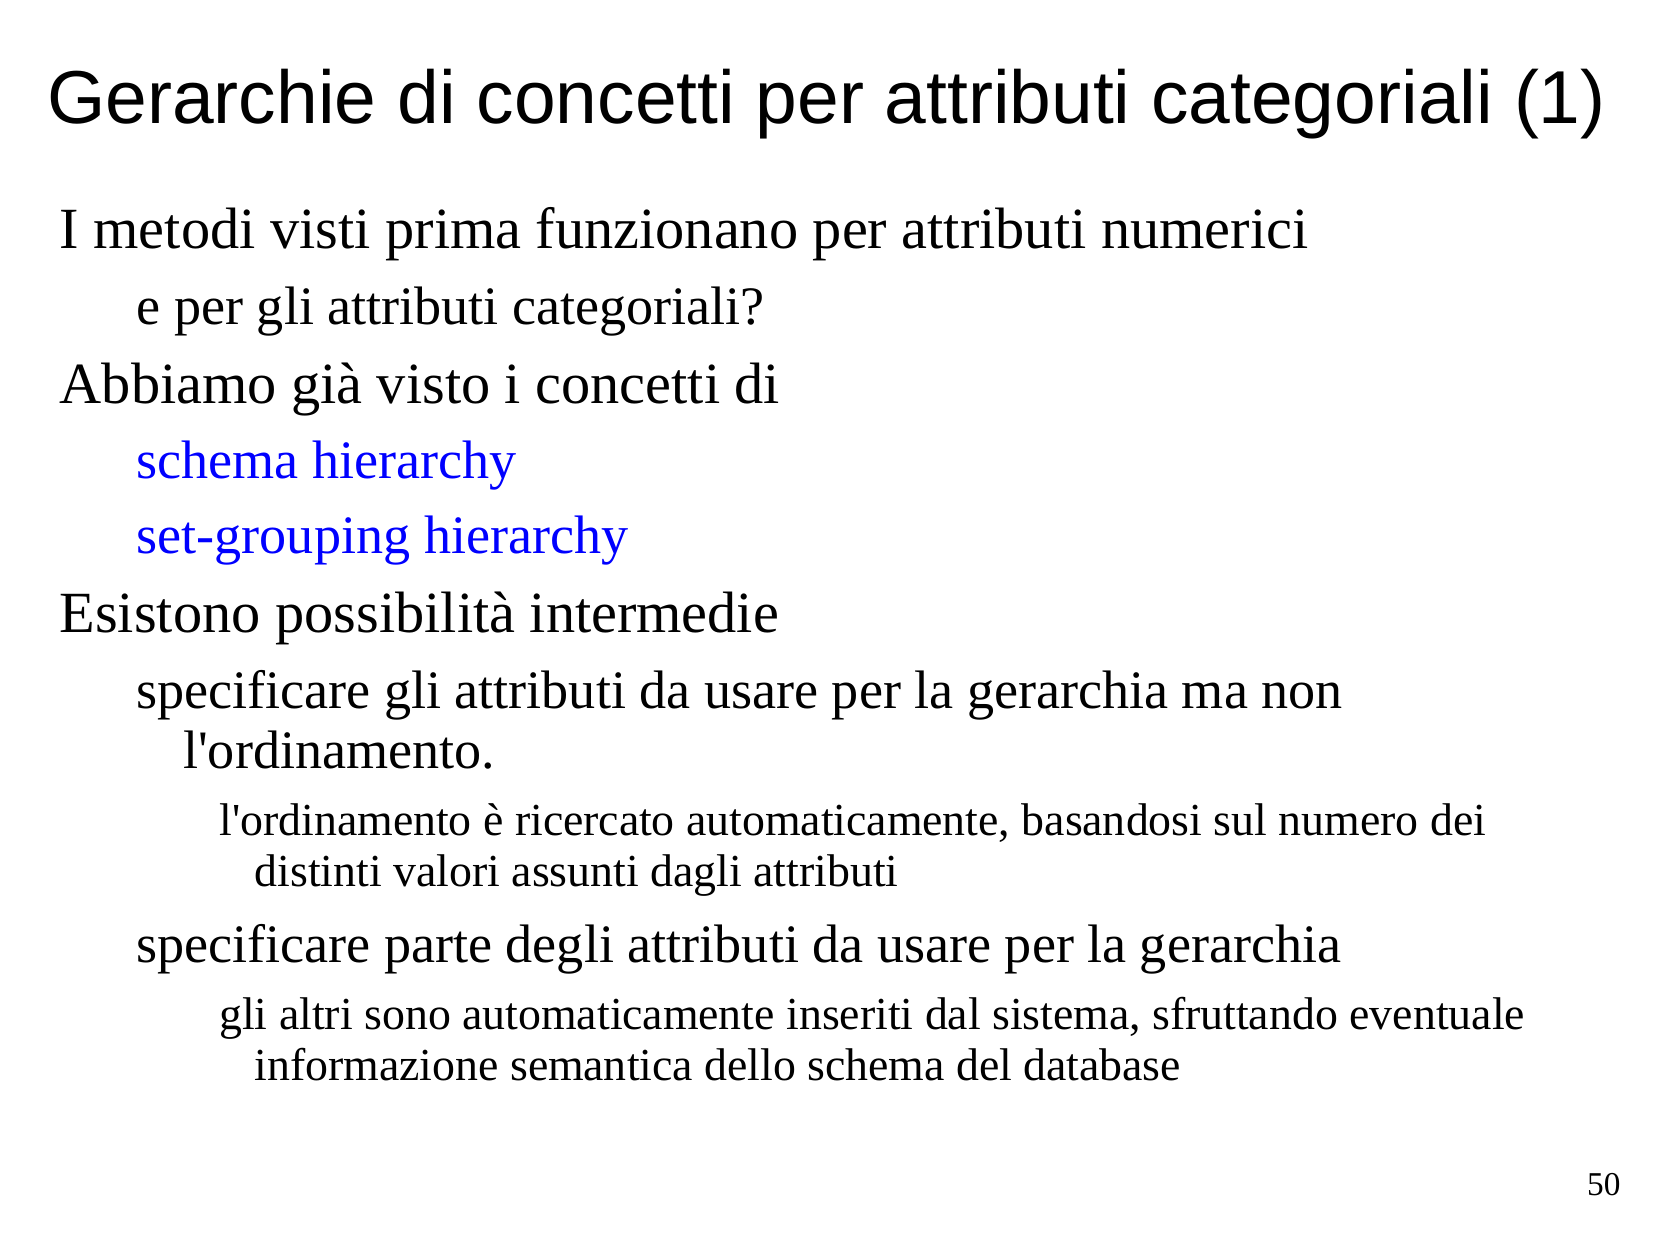

# Gerarchie di concetti per attributi categoriali (1)
I metodi visti prima funzionano per attributi numerici
e per gli attributi categoriali?
Abbiamo già visto i concetti di
schema hierarchy
set-grouping hierarchy
Esistono possibilità intermedie
specificare gli attributi da usare per la gerarchia ma non l'ordinamento.
l'ordinamento è ricercato automaticamente, basandosi sul numero dei distinti valori assunti dagli attributi
specificare parte degli attributi da usare per la gerarchia
gli altri sono automaticamente inseriti dal sistema, sfruttando eventuale informazione semantica dello schema del database